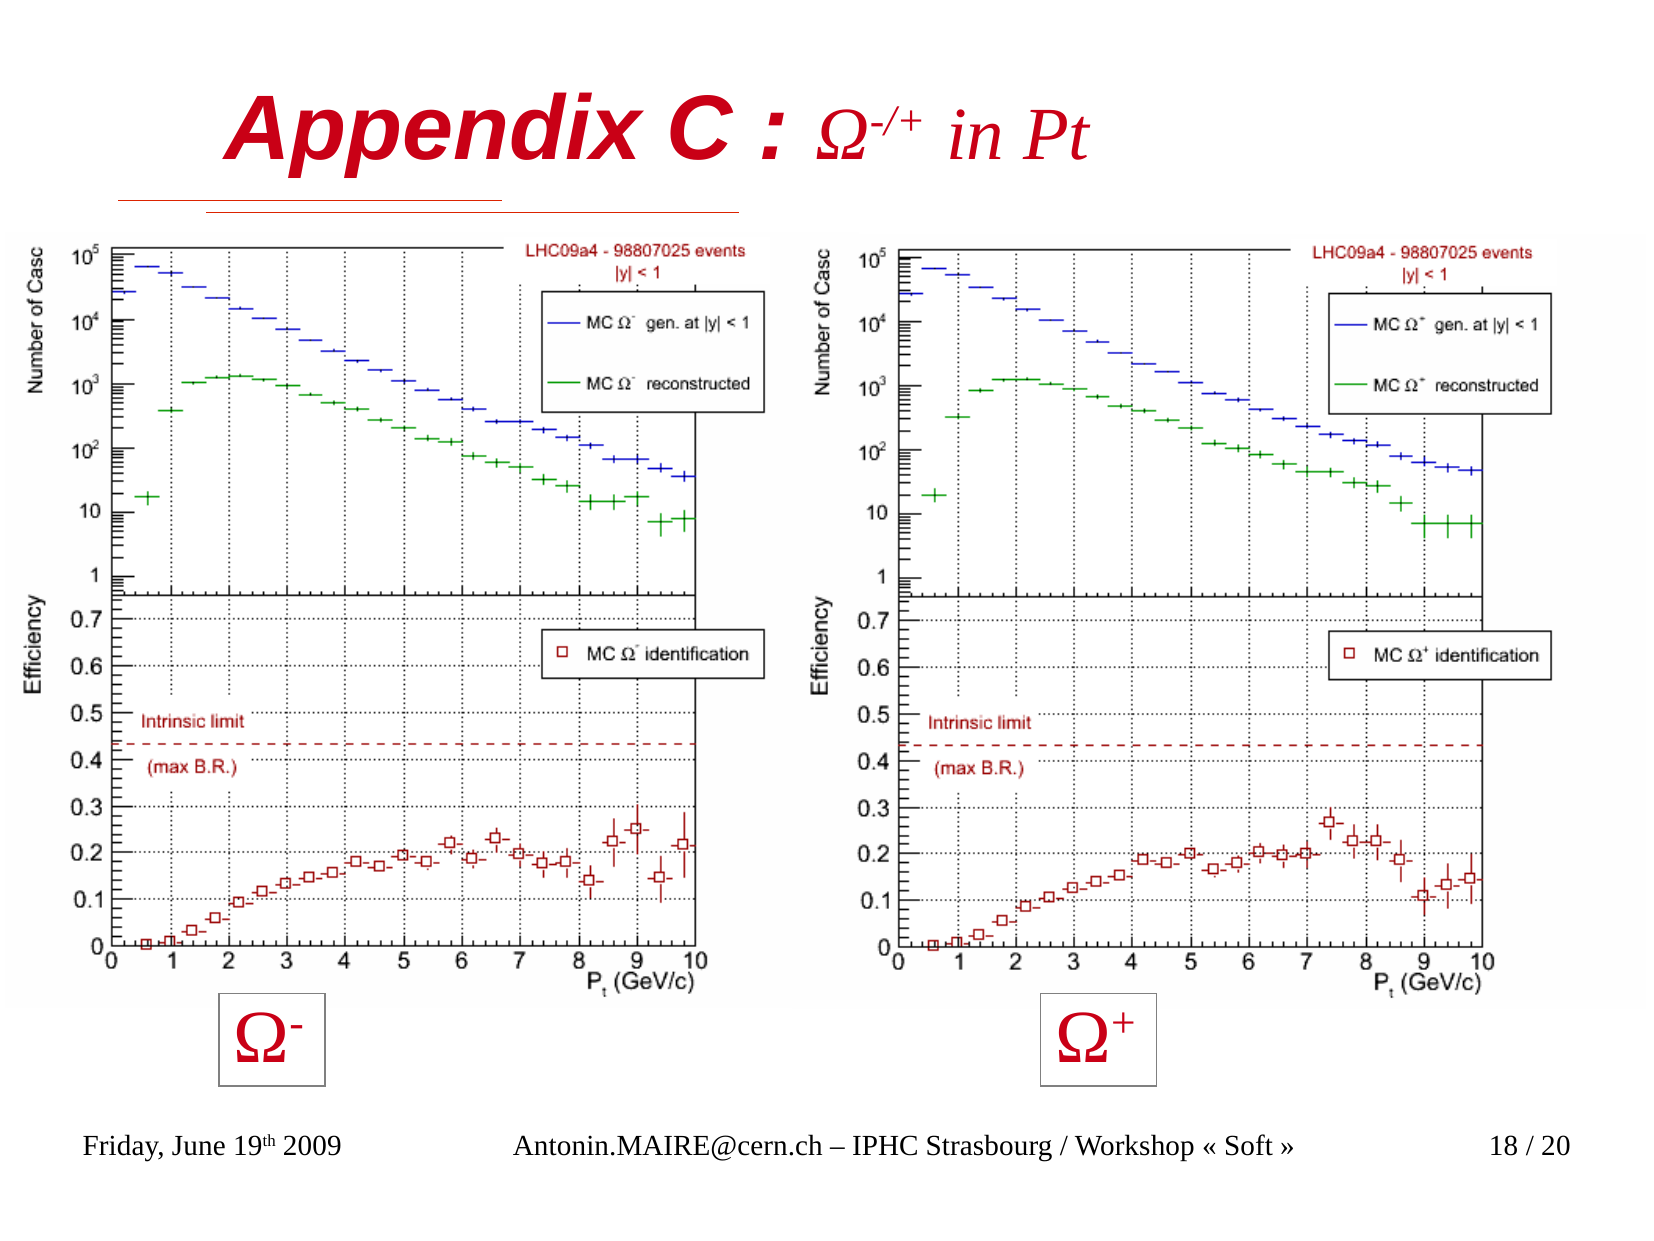

# Appendix C : Ω-/+ in Pt
Ω-
Ω+
Mon, March 31st, 2008
Antonin Maire - IPHC Strasbourg / AliceWeek Apr. 08
18